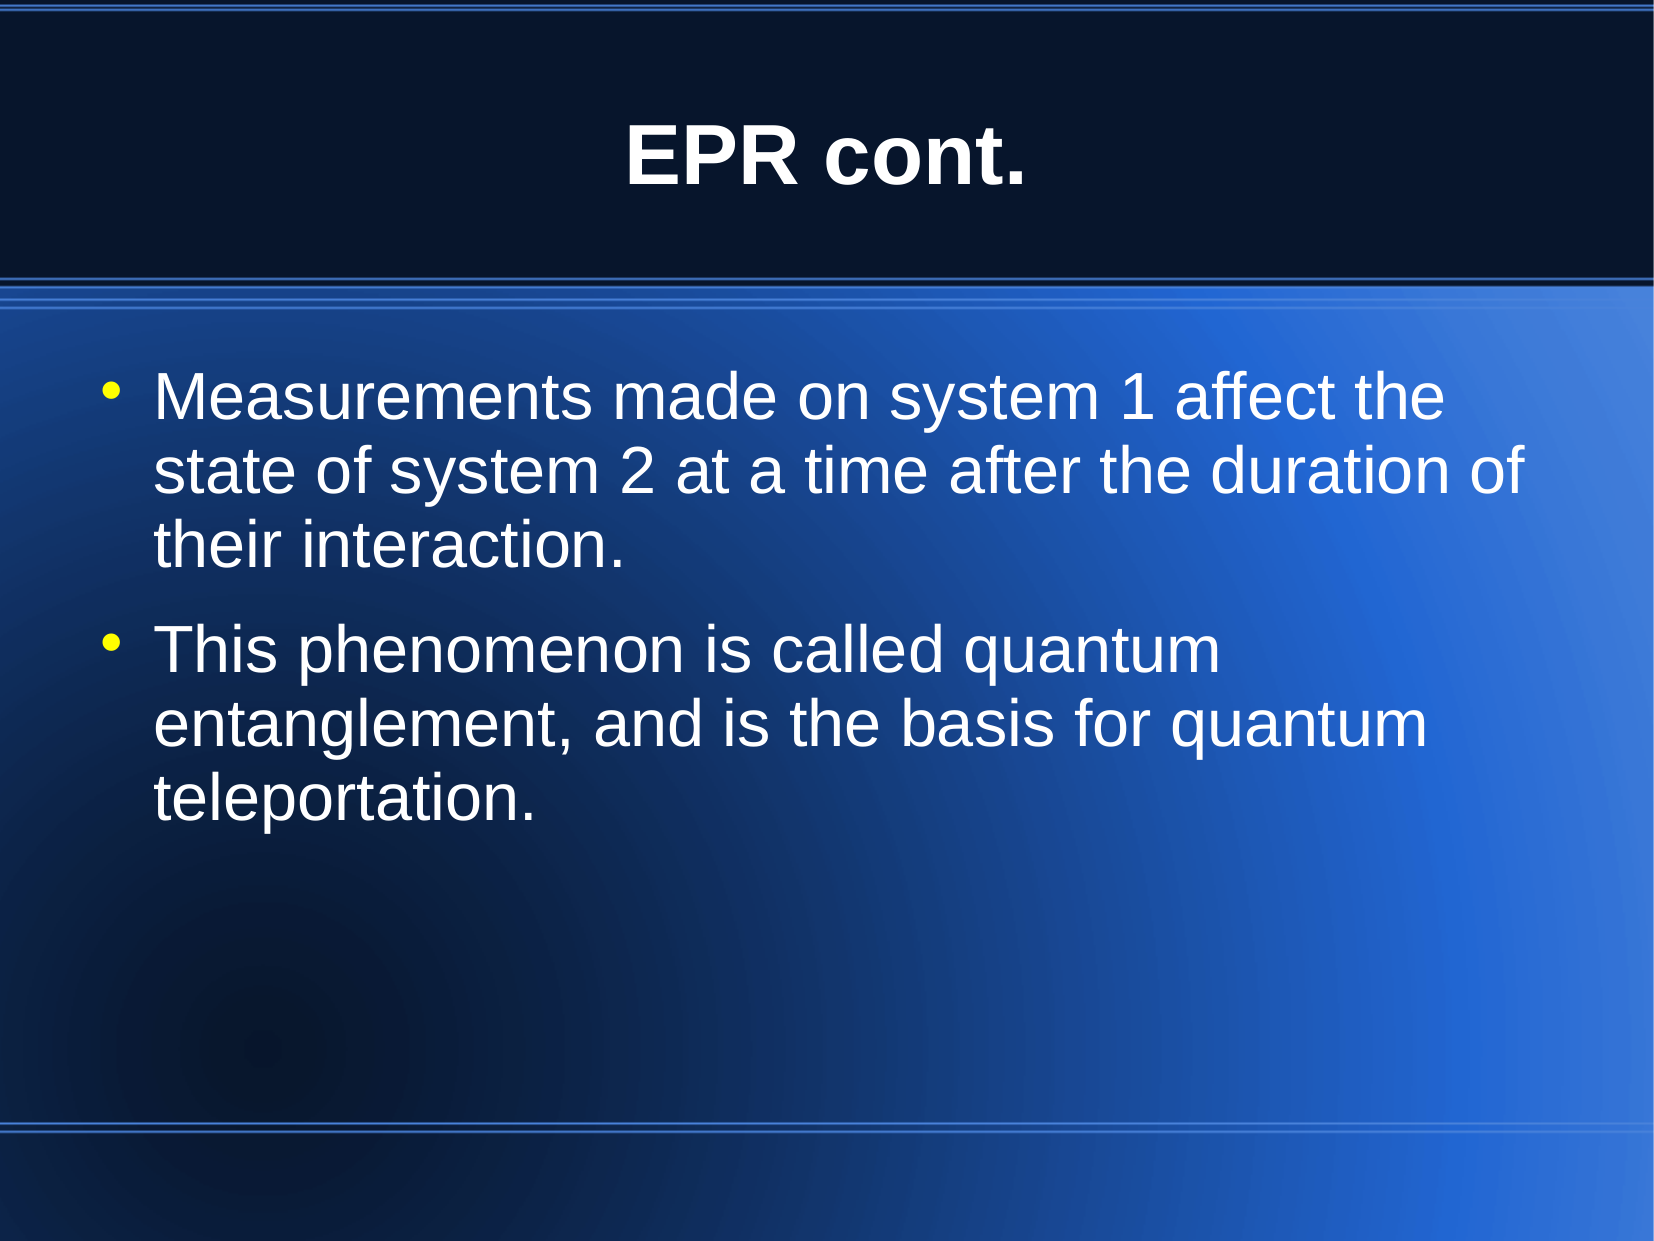

# EPR cont.
Measurements made on system 1 affect the state of system 2 at a time after the duration of their interaction.
This phenomenon is called quantum entanglement, and is the basis for quantum teleportation.